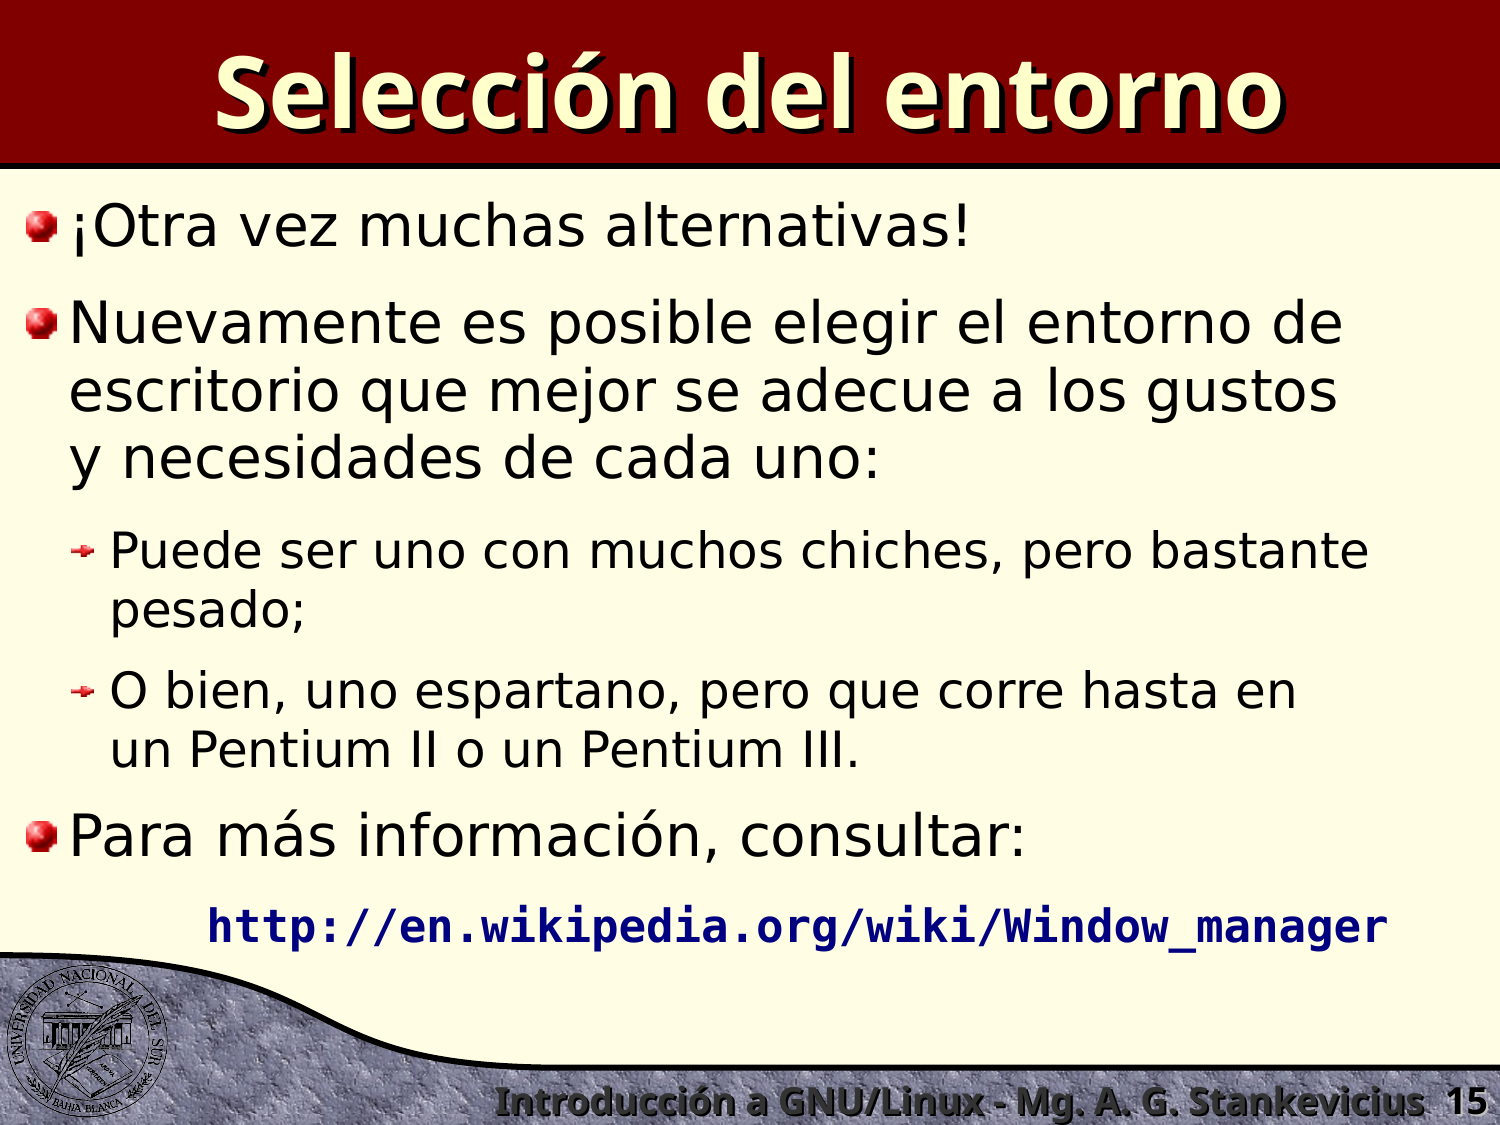

# Selección del entorno
¡Otra vez muchas alternativas!
Nuevamente es posible elegir el entorno de escritorio que mejor se adecue a los gustos
y necesidades de cada uno:
Puede ser uno con muchos chiches, pero bastante pesado;
O bien, uno espartano, pero que corre hasta en
un Pentium II o un Pentium III.
Para más información, consultar:
http://en.wikipedia.org/wiki/Window_manager
15